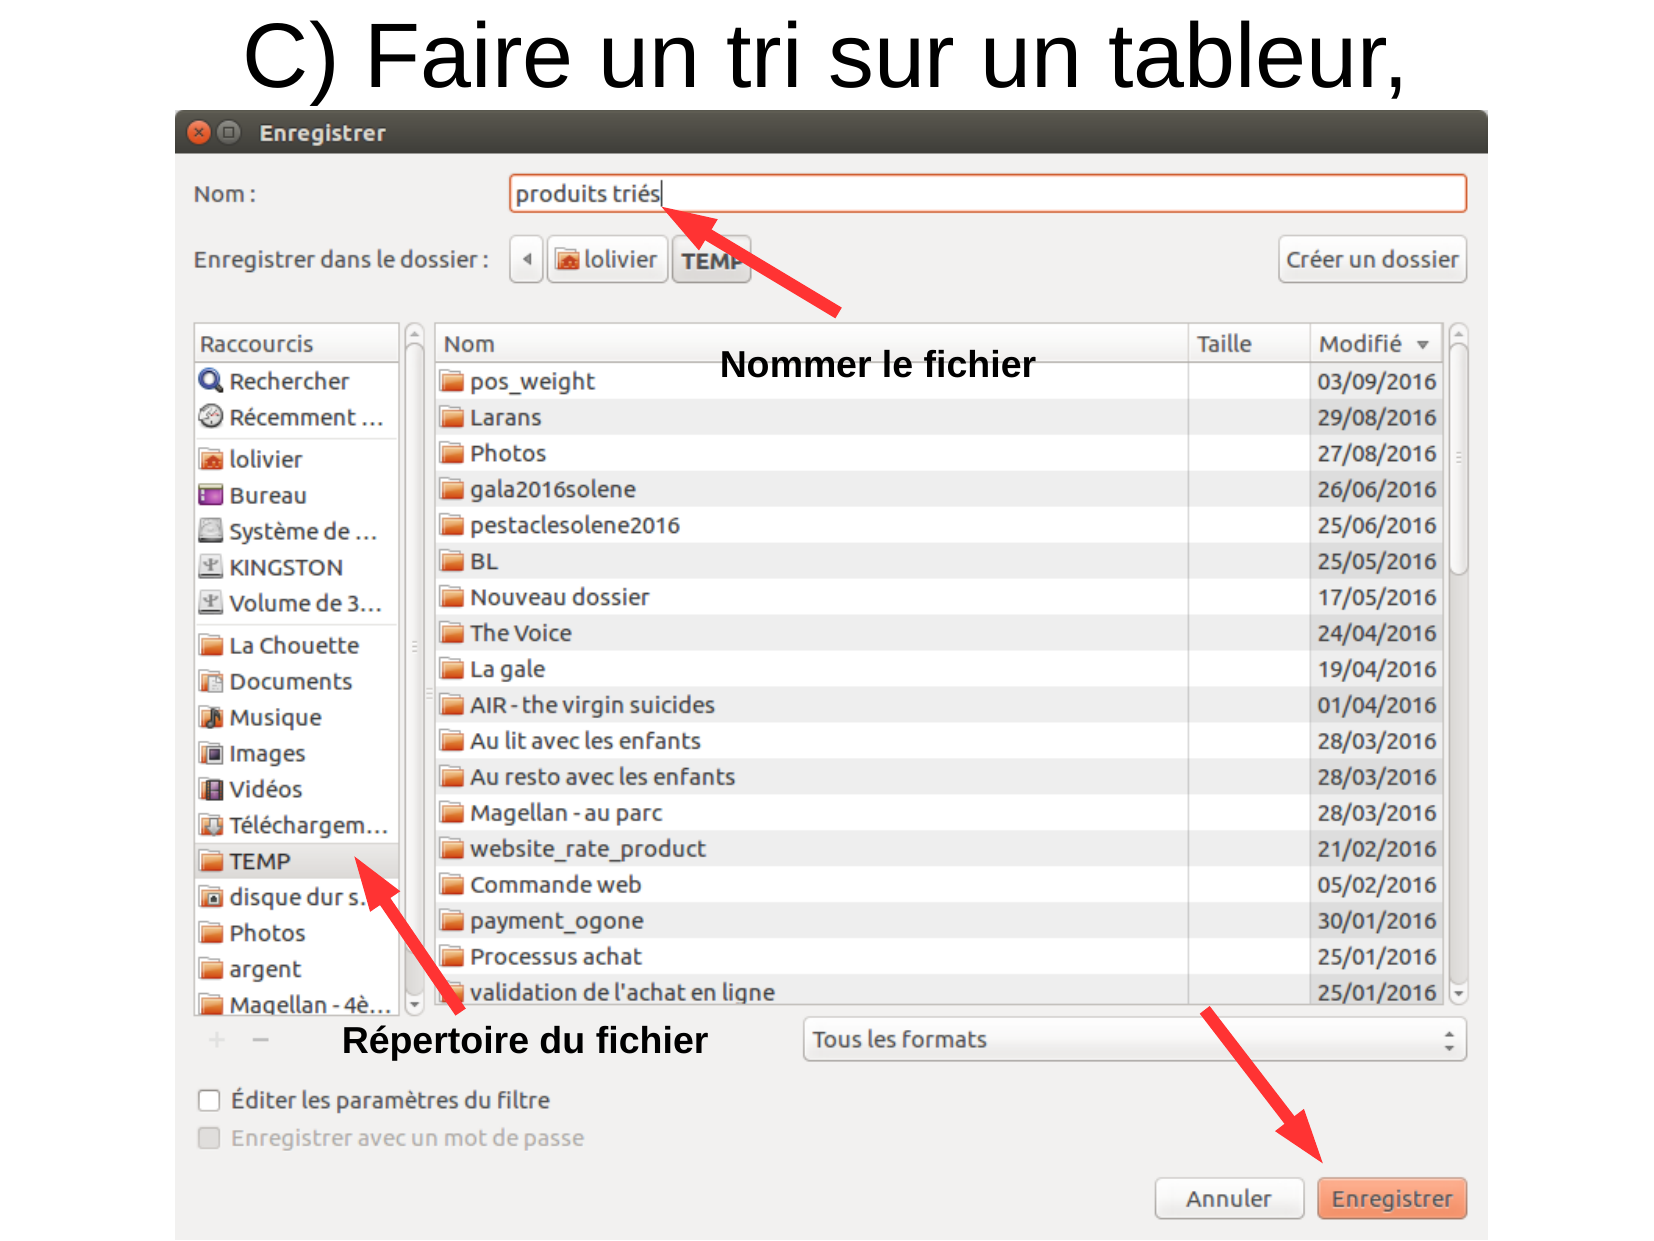

# C) Faire un tri sur un tableur, sauvegarder le fichier
Nommer le fichier
Répertoire du fichier